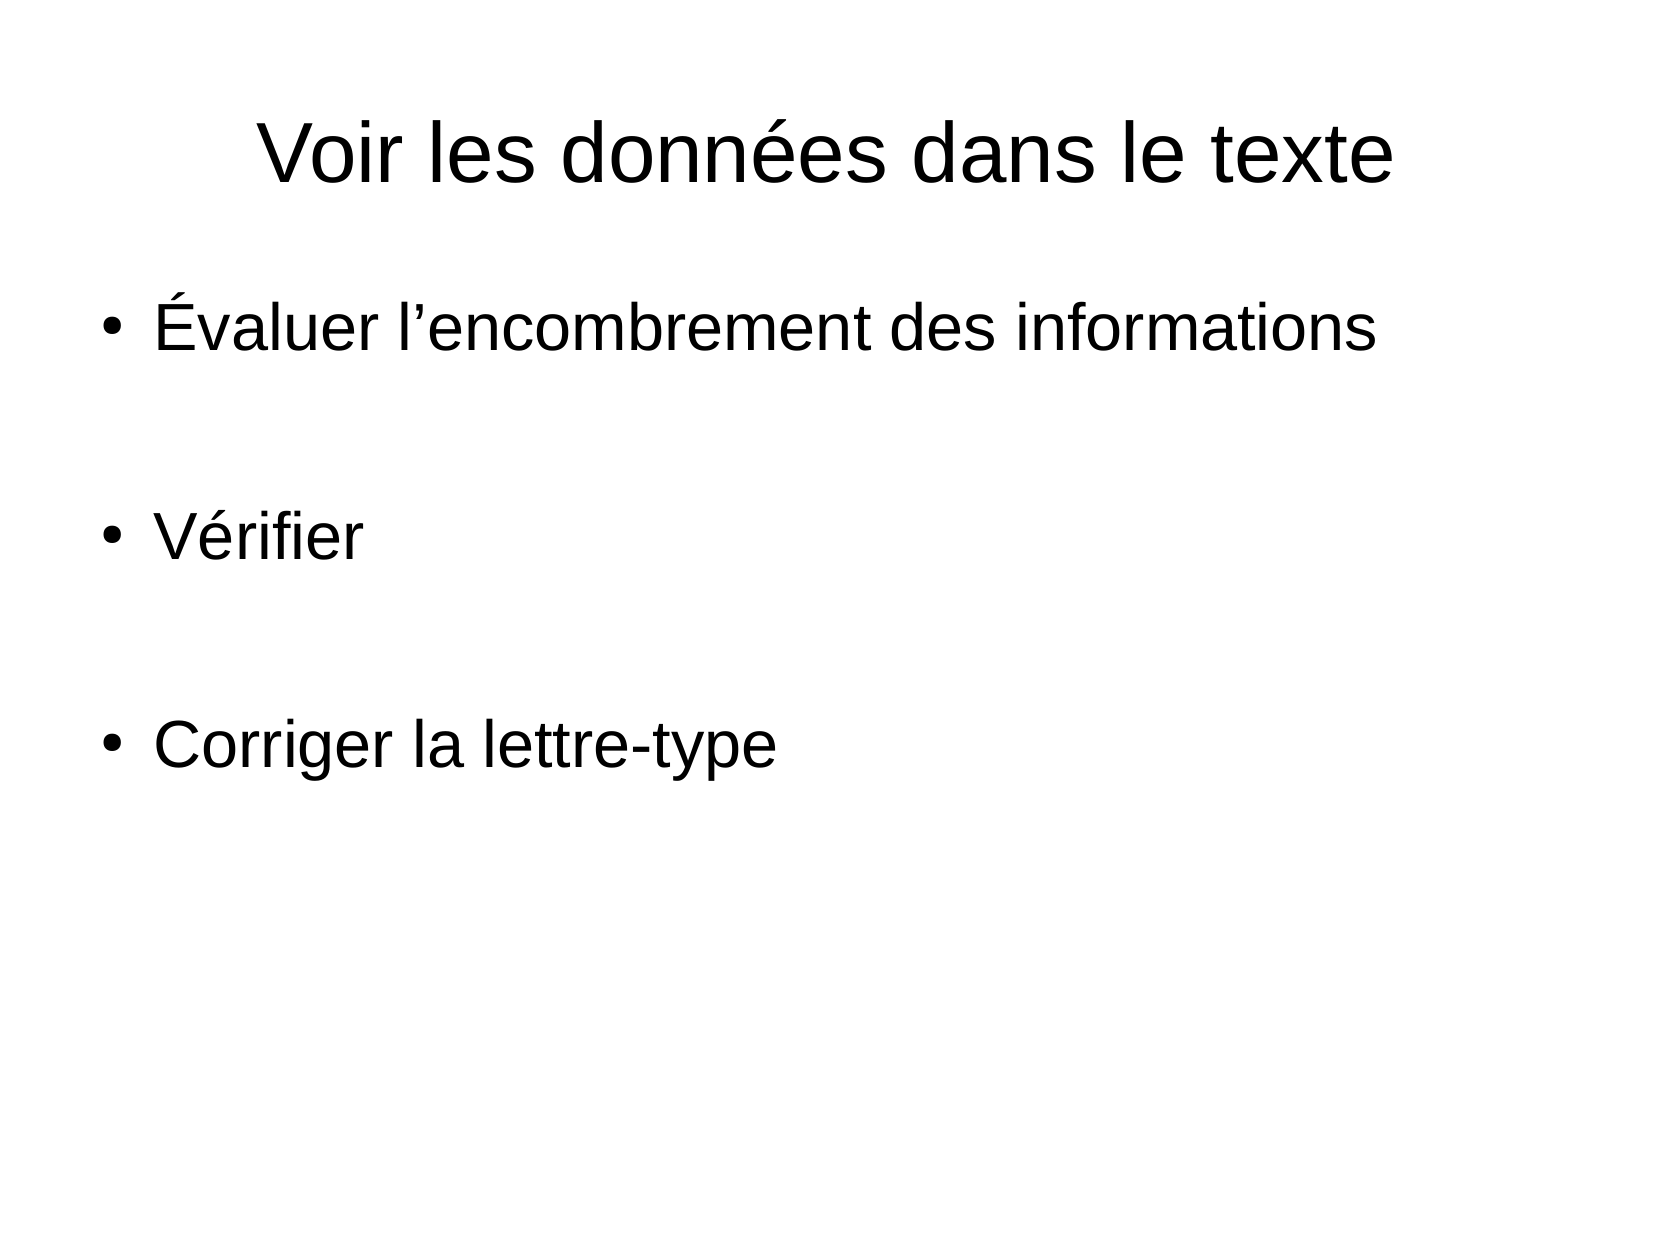

# Voir les données dans le texte
Évaluer l’encombrement des informations
Vérifier
Corriger la lettre-type